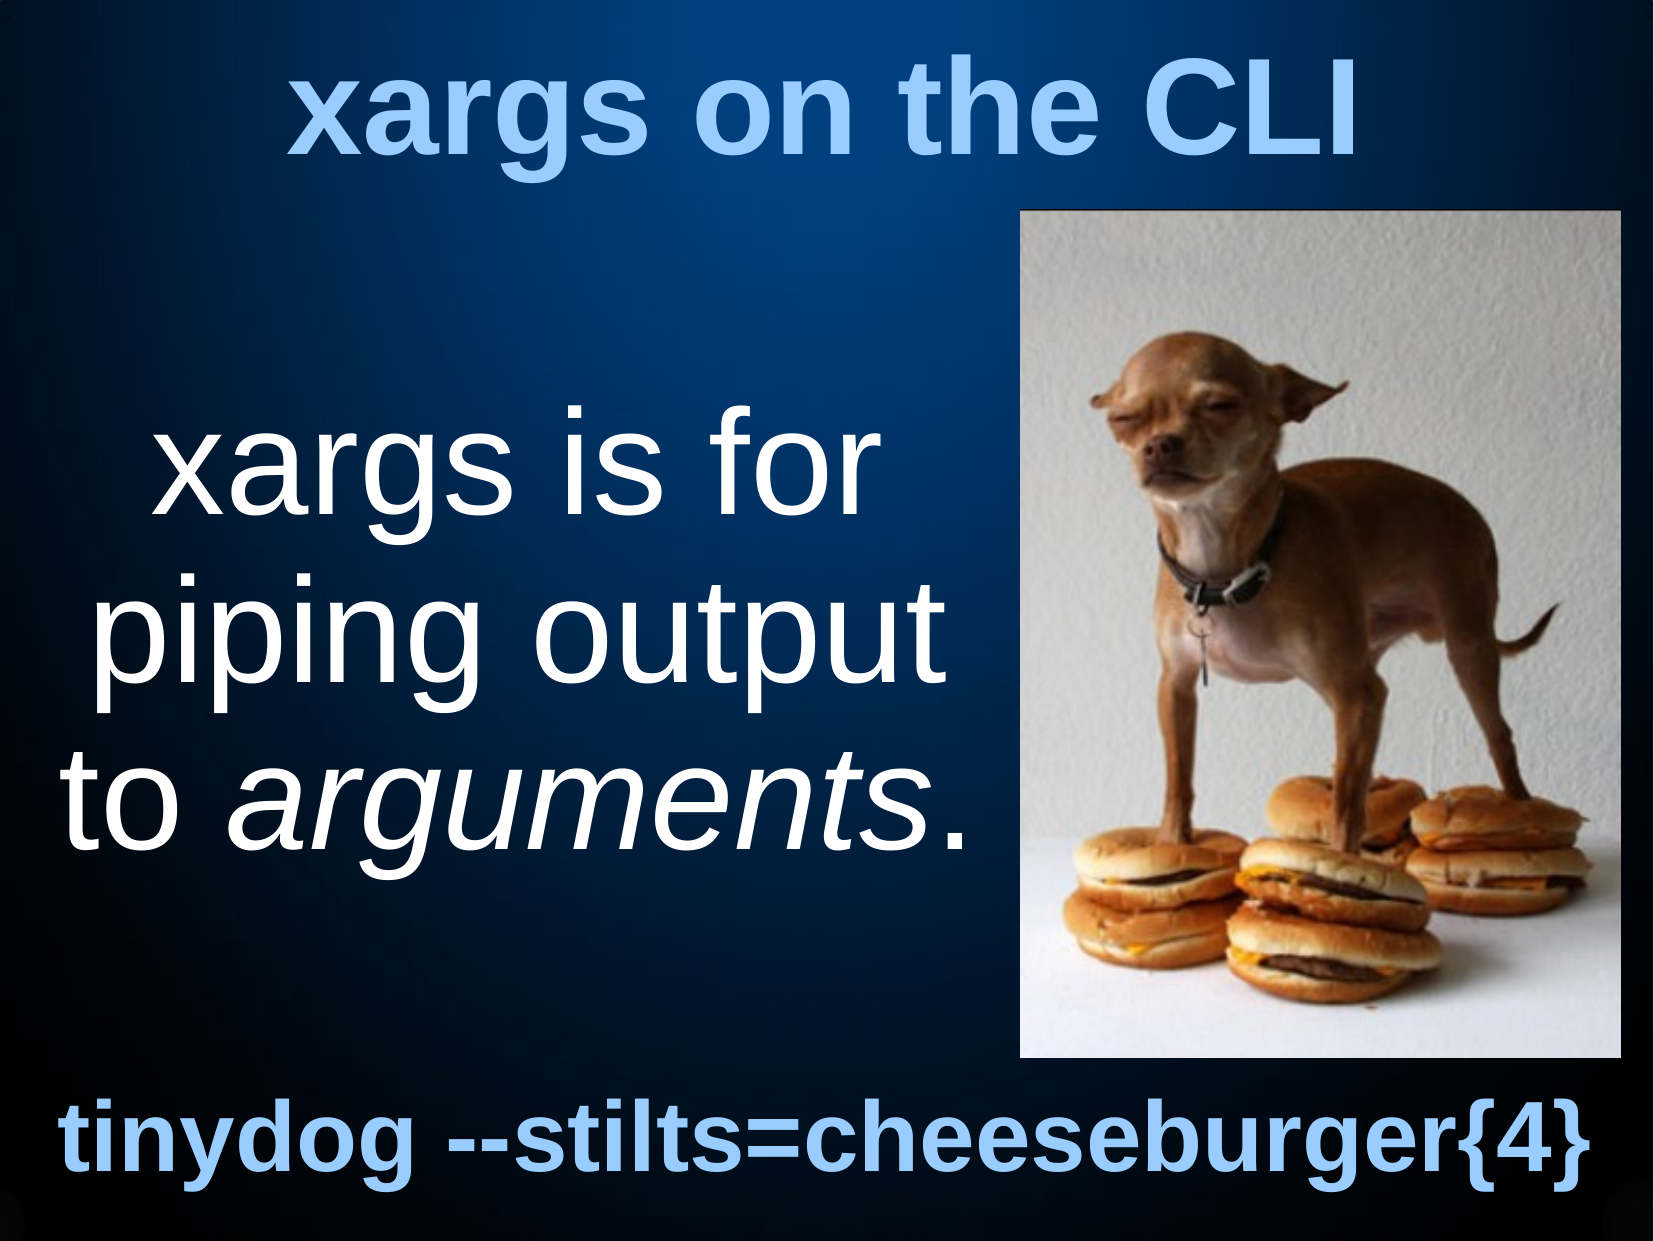

# xargs on the CLI
xargs is for piping output to arguments.
tinydog --stilts=cheeseburger{4}